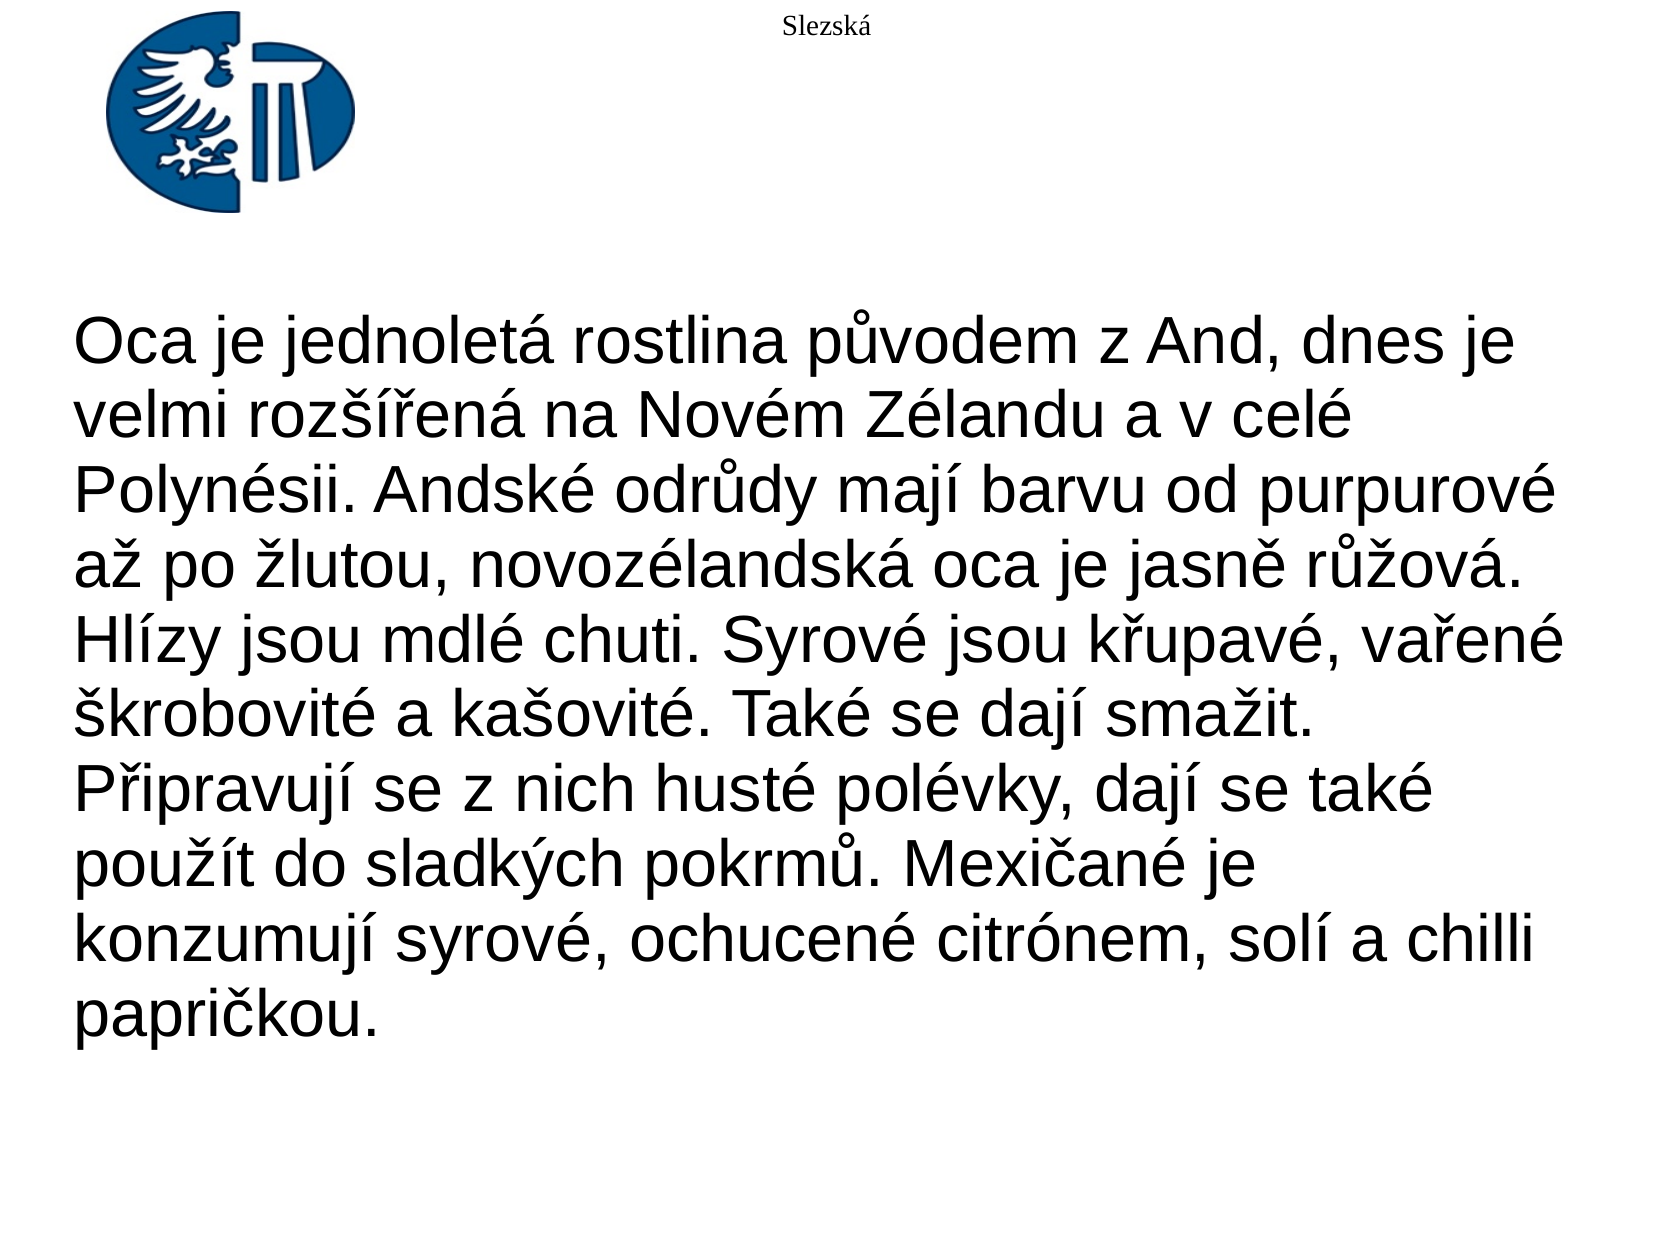

ahoj
Oca je jednoletá rostlina původem z And, dnes je velmi rozšířená na Novém Zélandu a v celé Polynésii. Andské odrůdy mají barvu od purpurové až po žlutou, novozélandská oca je jasně růžová. Hlízy jsou mdlé chuti. Syrové jsou křupavé, vařené škrobovité a kašovité. Také se dají smažit. Připravují se z nich husté polévky, dají se také použít do sladkých pokrmů. Mexičané je konzumují syrové, ochucené citrónem, solí a chilli papričkou.